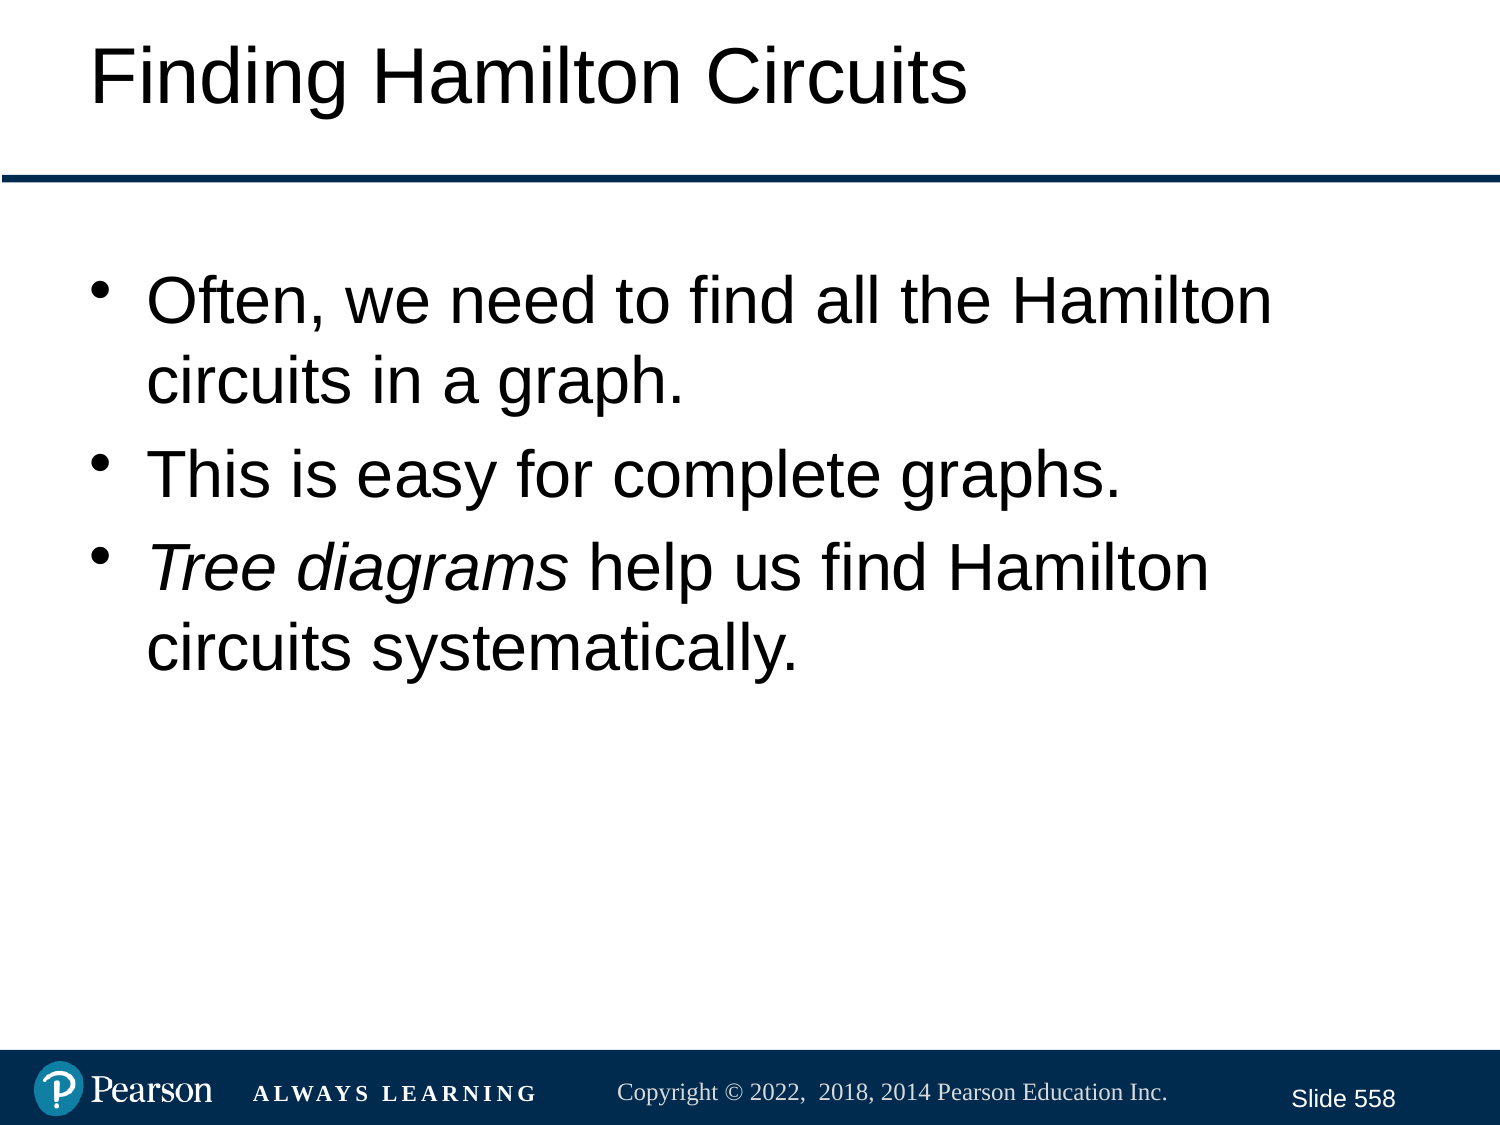

Finding Hamilton Circuits
Often, we need to find all the Hamilton circuits in a graph.
This is easy for complete graphs.
Tree diagrams help us find Hamilton circuits systematically.